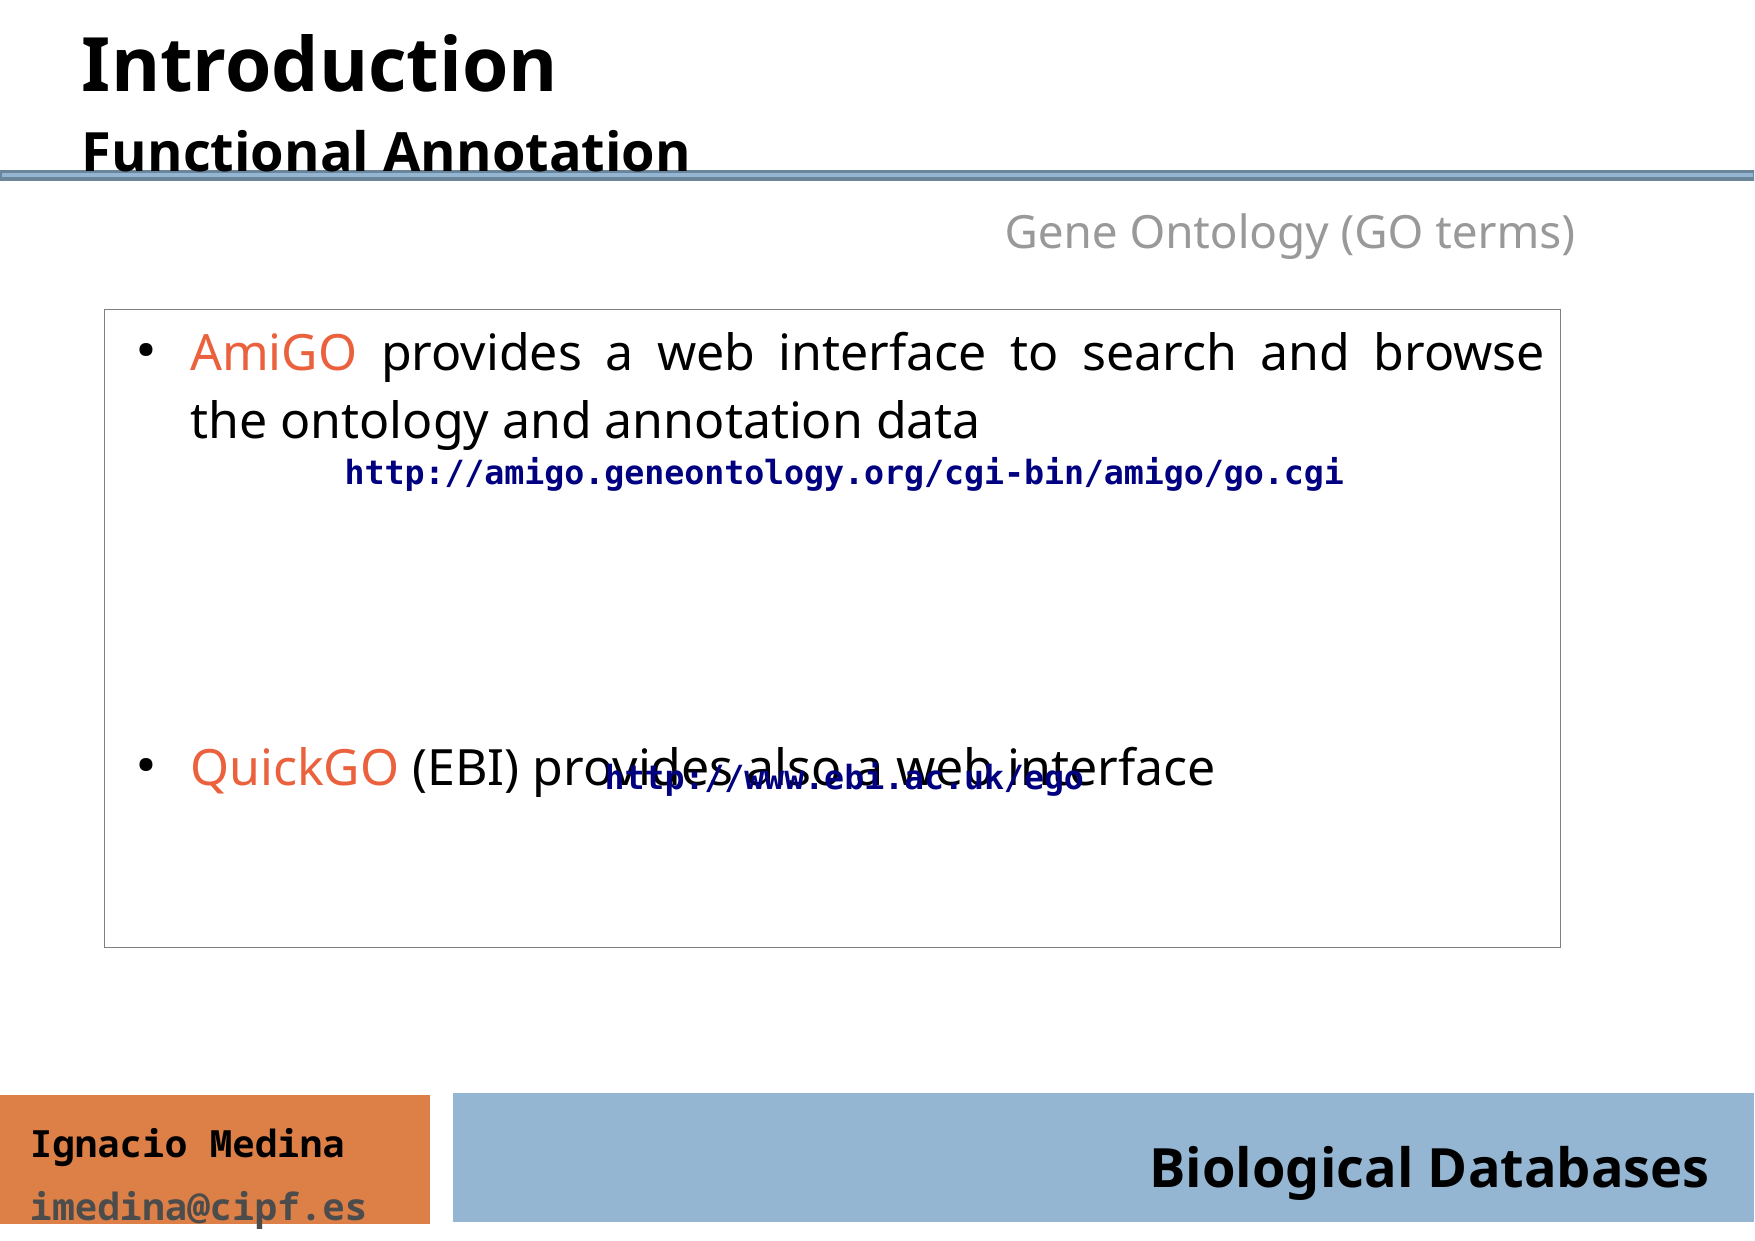

Introduction
Functional Annotation
#
Gene Ontology (GO terms)
AmiGO provides a web interface to search and browse the ontology and annotation data
QuickGO (EBI) provides also a web interface
http://amigo.geneontology.org/cgi-bin/amigo/go.cgi
http://www.ebi.ac.uk/ego
Ignacio Medina
imedina@cipf.es
Biological Databases